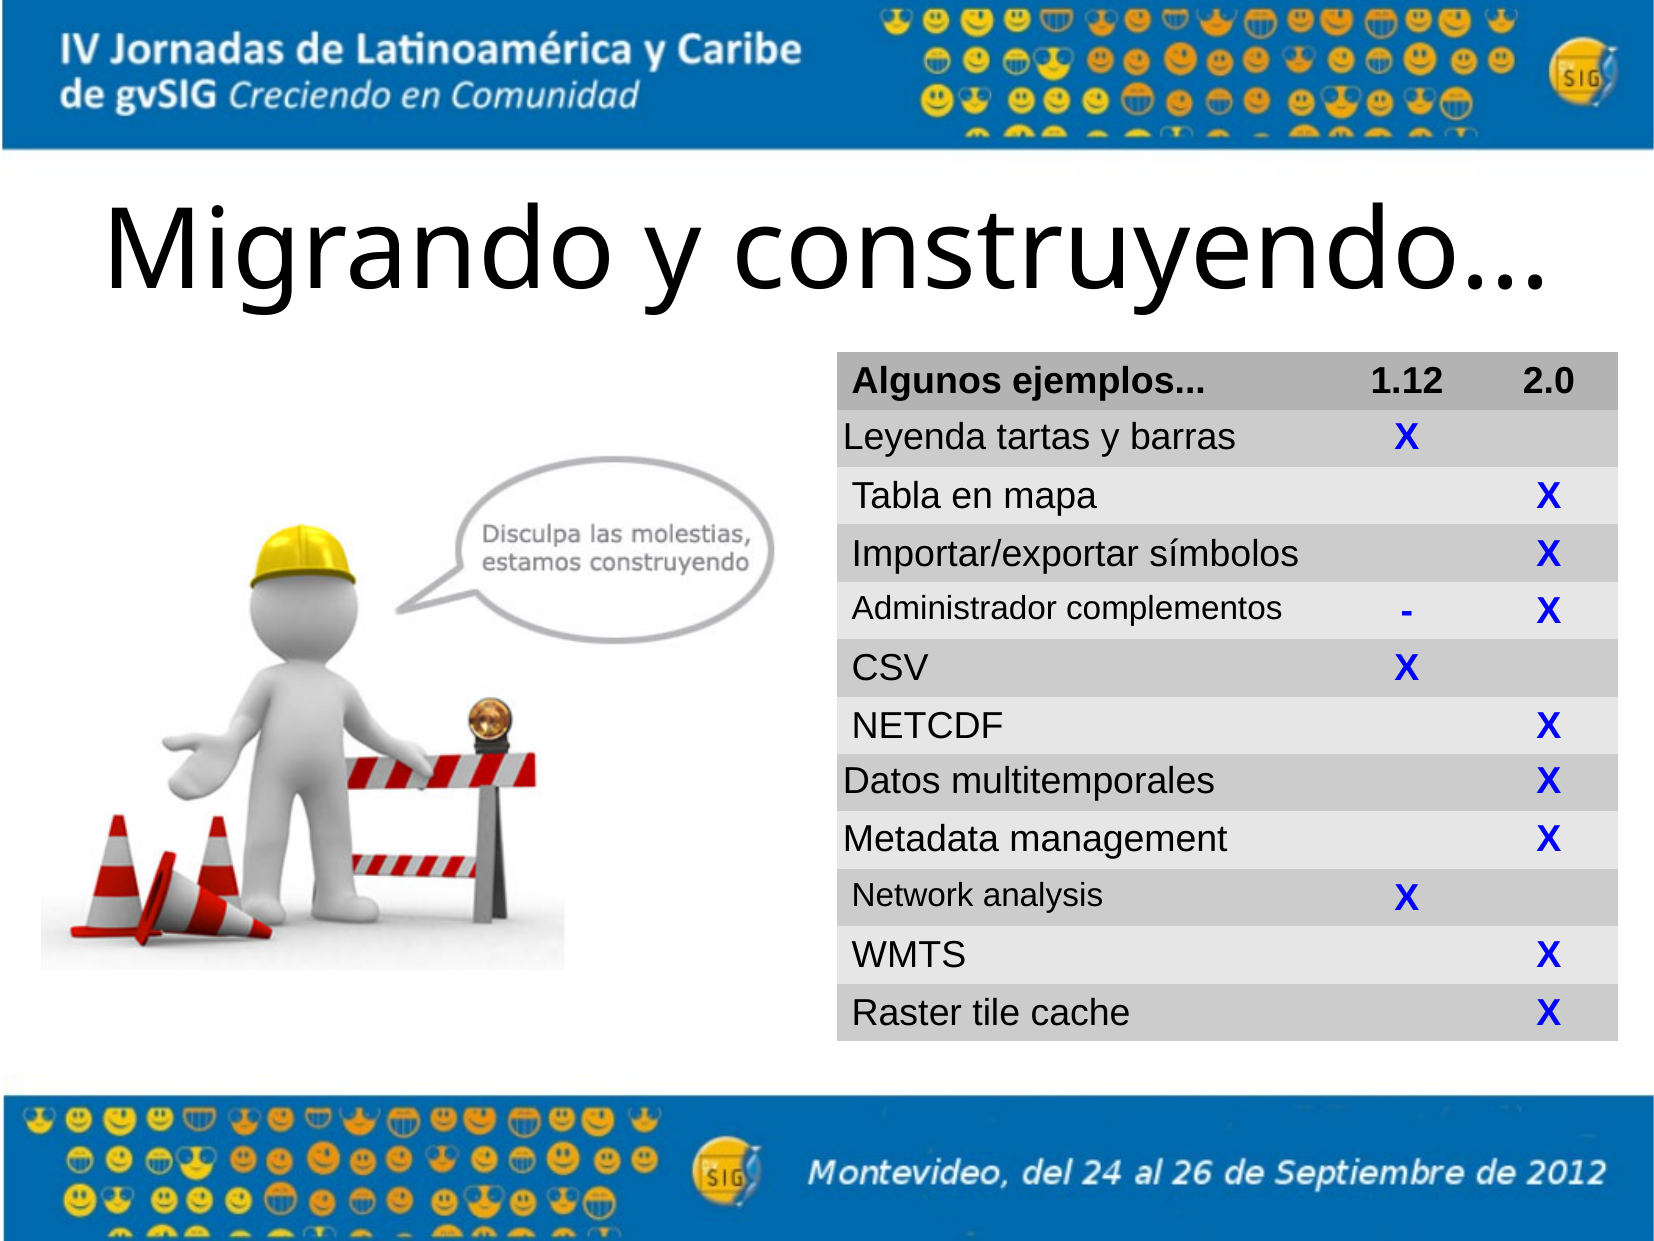

# Migrando y construyendo...
| Algunos ejemplos... | 1.12 | 2.0 |
| --- | --- | --- |
| Leyenda tartas y barras | X | |
| Tabla en mapa | | X |
| Importar/exportar símbolos | | X |
| Administrador complementos | - | X |
| CSV | X | |
| NETCDF | | X |
| Datos multitemporales | | X |
| Metadata management | | X |
| Network analysis | X | |
| WMTS | | X |
| Raster tile cache | | X |